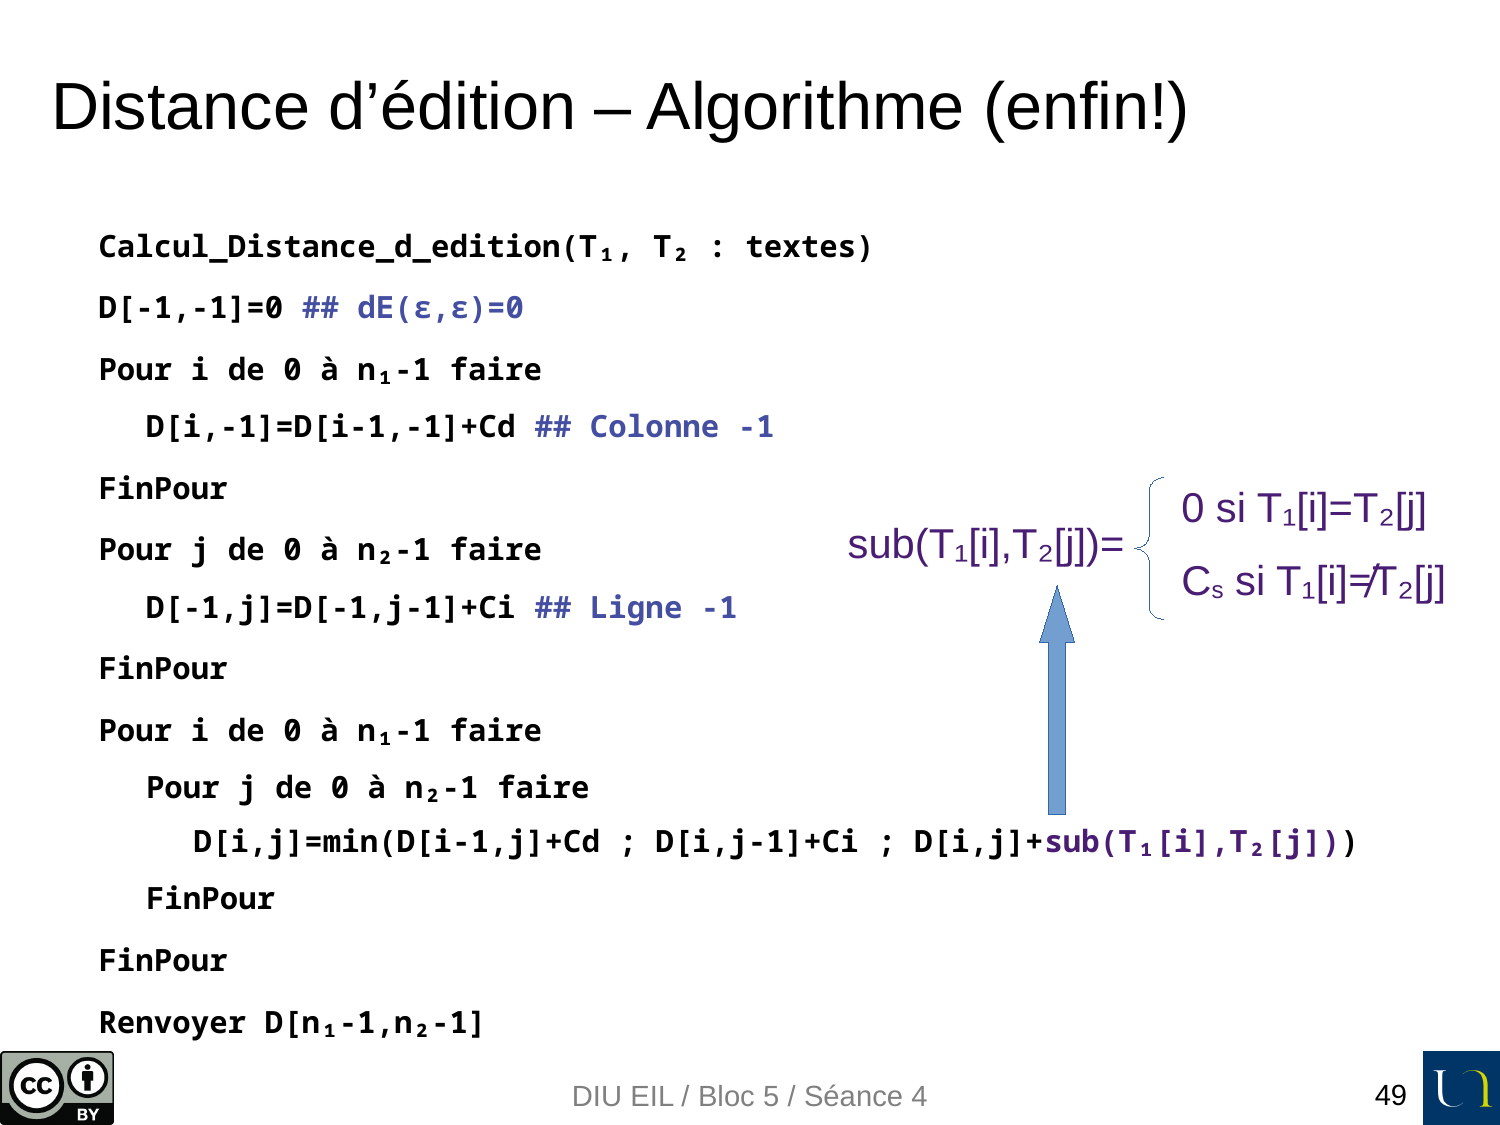

# Distance d’édition – Algorithme (enfin!)
Calcul_Distance_d_edition(T₁, T₂ : textes)
D[-1,-1]=0 ## dE(ε,ε)=0
Pour i de 0 à n₁-1 faire
D[i,-1]=D[i-1,-1]+Cd ## Colonne -1
FinPour
Pour j de 0 à n₂-1 faire
D[-1,j]=D[-1,j-1]+Ci ## Ligne -1
FinPour
Pour i de 0 à n₁-1 faire
Pour j de 0 à n₂-1 faire
D[i,j]=min(D[i-1,j]+Cd ; D[i,j-1]+Ci ; D[i,j]+sub(T₁[i],T₂[j]))
FinPour
FinPour
Renvoyer D[n₁-1,n₂-1]
0 si T₁[i]=T₂[j]
sub(T₁[i],T₂[j])=
Cs si T₁[i]≠T₂[j]
49